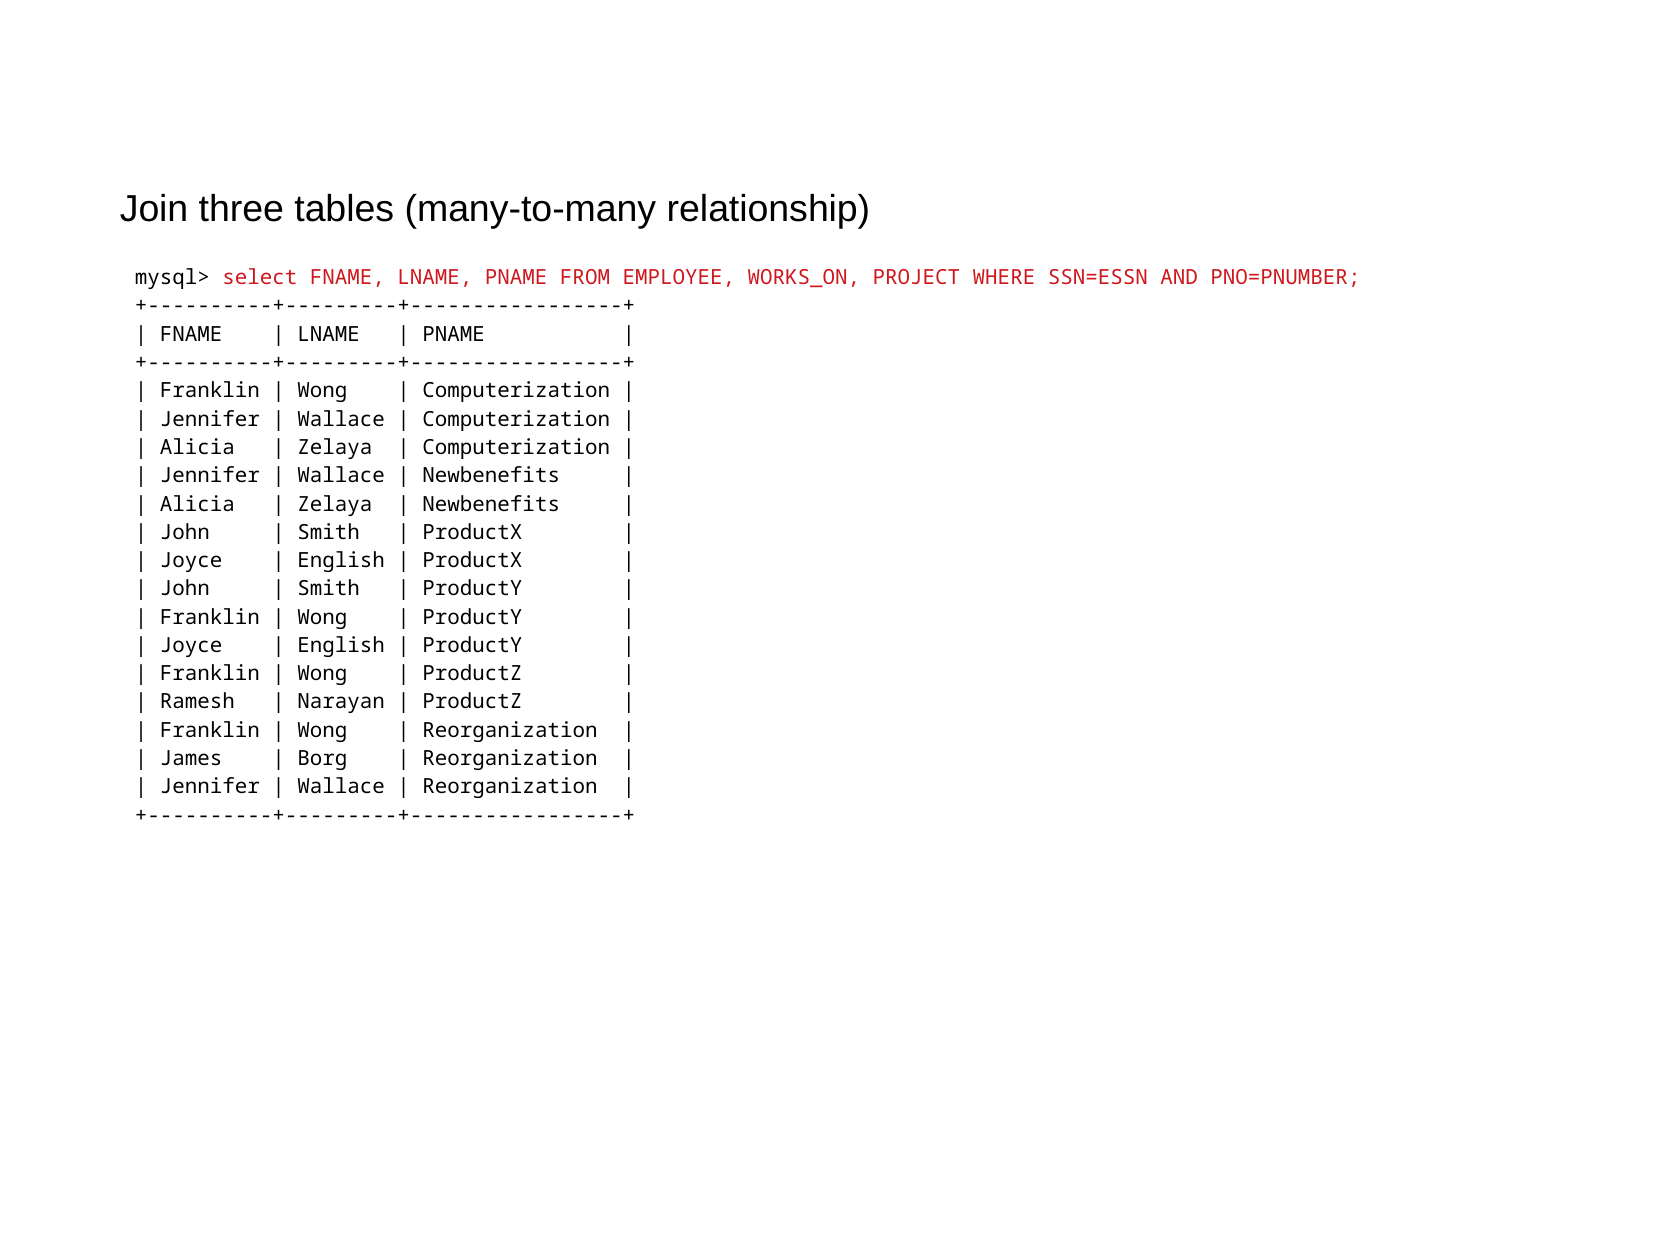

Join three tables (many-to-many relationship)
mysql> select FNAME, LNAME, PNAME FROM EMPLOYEE, WORKS_ON, PROJECT WHERE SSN=ESSN AND PNO=PNUMBER;
+----------+---------+-----------------+
| FNAME | LNAME | PNAME |
+----------+---------+-----------------+
| Franklin | Wong | Computerization |
| Jennifer | Wallace | Computerization |
| Alicia | Zelaya | Computerization |
| Jennifer | Wallace | Newbenefits |
| Alicia | Zelaya | Newbenefits |
| John | Smith | ProductX |
| Joyce | English | ProductX |
| John | Smith | ProductY |
| Franklin | Wong | ProductY |
| Joyce | English | ProductY |
| Franklin | Wong | ProductZ |
| Ramesh | Narayan | ProductZ |
| Franklin | Wong | Reorganization |
| James | Borg | Reorganization |
| Jennifer | Wallace | Reorganization |
+----------+---------+-----------------+